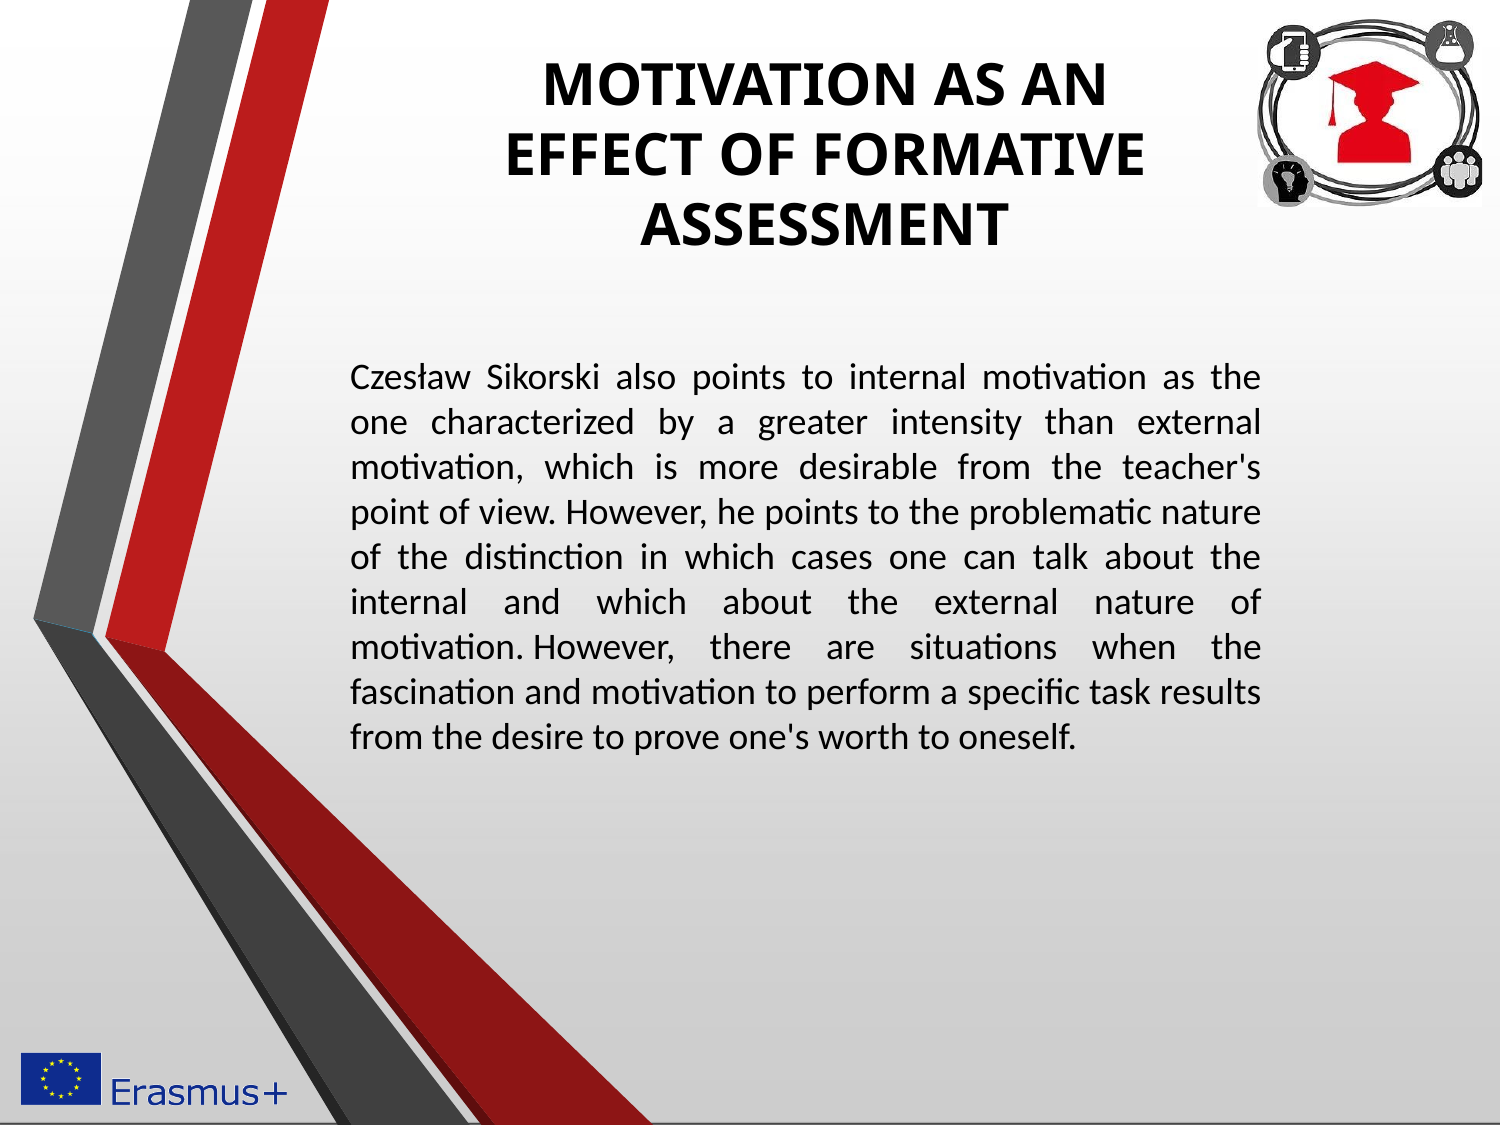

# MOTIVATION AS AN EFFECT OF FORMATIVE ASSESSMENT
Czesław Sikorski also points to internal motivation as the one characterized by a greater intensity than external motivation, which is more desirable from the teacher's point of view. However, he points to the problematic nature of the distinction in which cases one can talk about the internal and which about the external nature of motivation. However, there are situations when the fascination and motivation to perform a specific task results from the desire to prove one's worth to oneself.